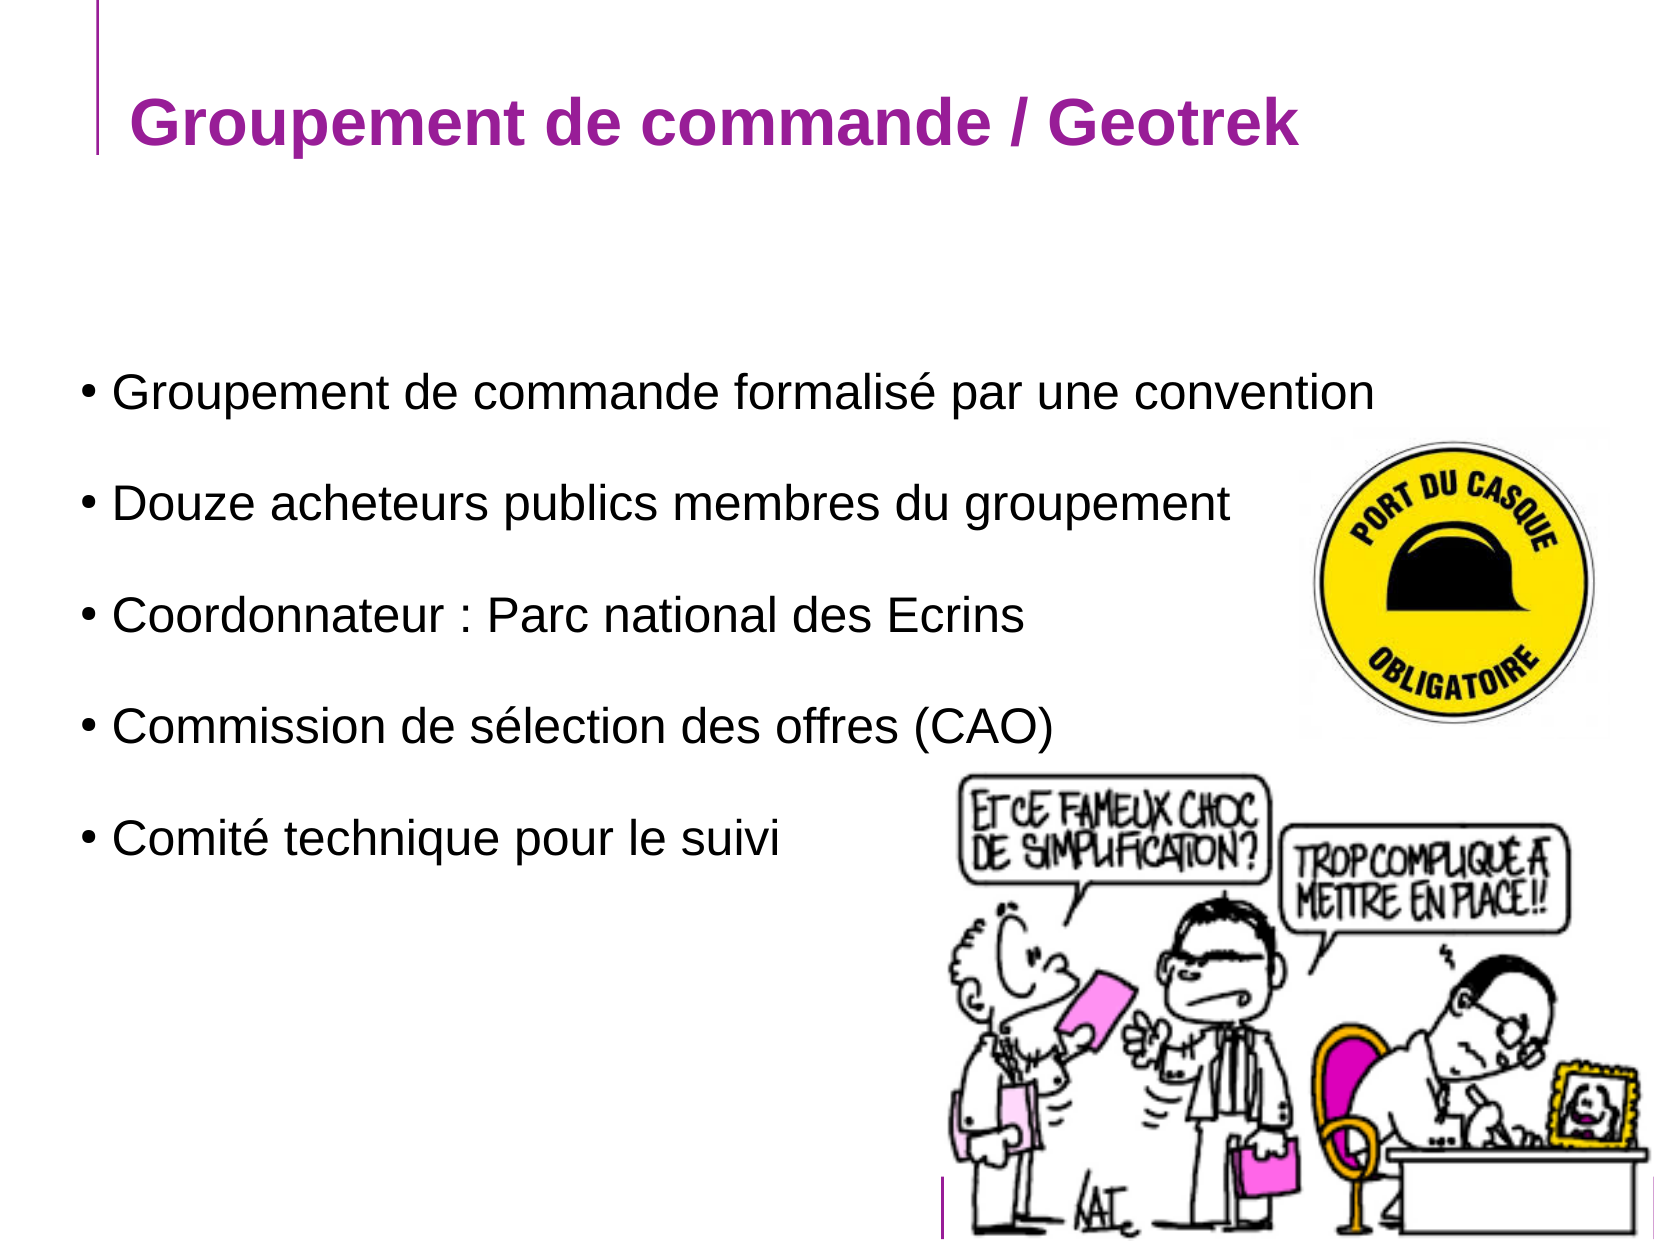

# Groupement de commande / Geotrek
 Groupement de commande formalisé par une convention
 Douze acheteurs publics membres du groupement
 Coordonnateur : Parc national des Ecrins
 Commission de sélection des offres (CAO)
 Comité technique pour le suivi